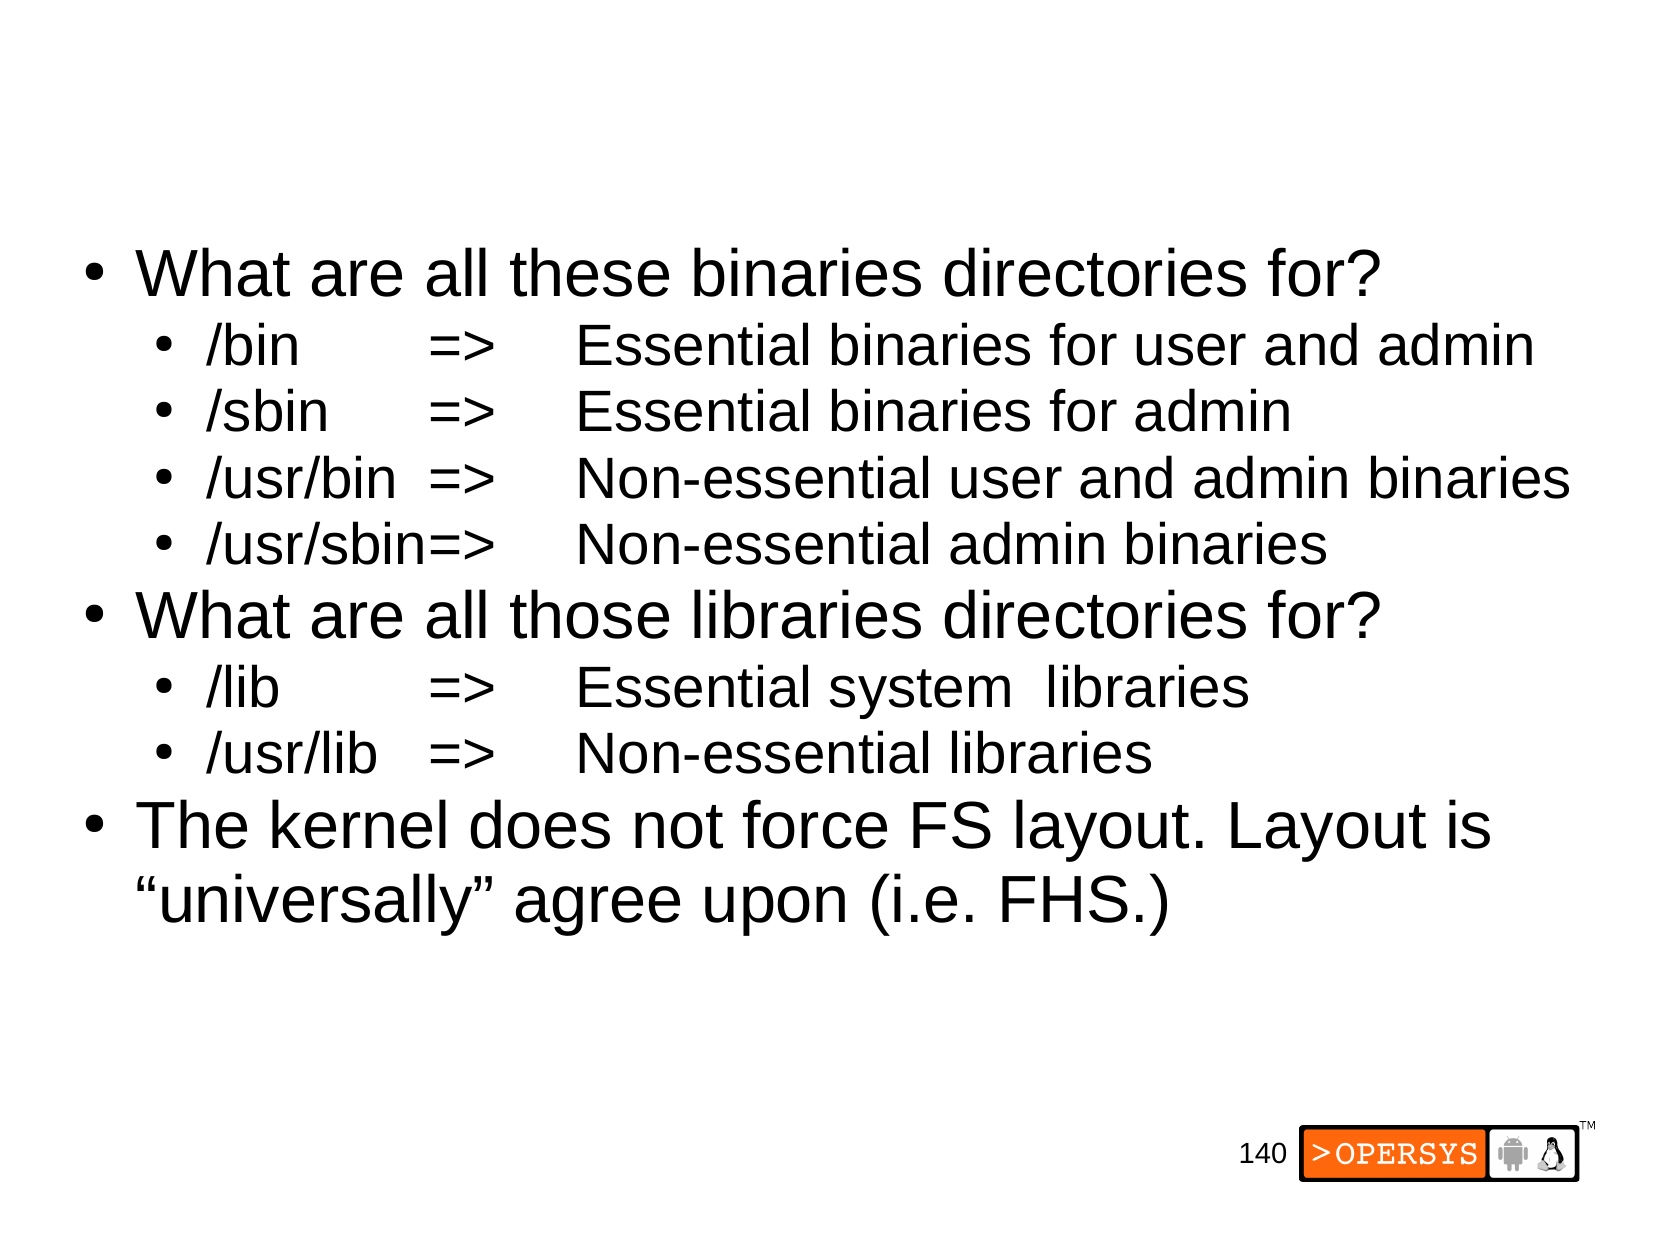

# What are all these binaries directories for?
/bin		=>		Essential binaries for user and admin
/sbin		=>		Essential binaries for admin
/usr/bin	=>		Non-essential user and admin binaries
/usr/sbin	=>		Non-essential admin binaries
What are all those libraries directories for?
/lib		=>		Essential system libraries
/usr/lib	=>		Non-essential libraries
The kernel does not force FS layout. Layout is “universally” agree upon (i.e. FHS.)